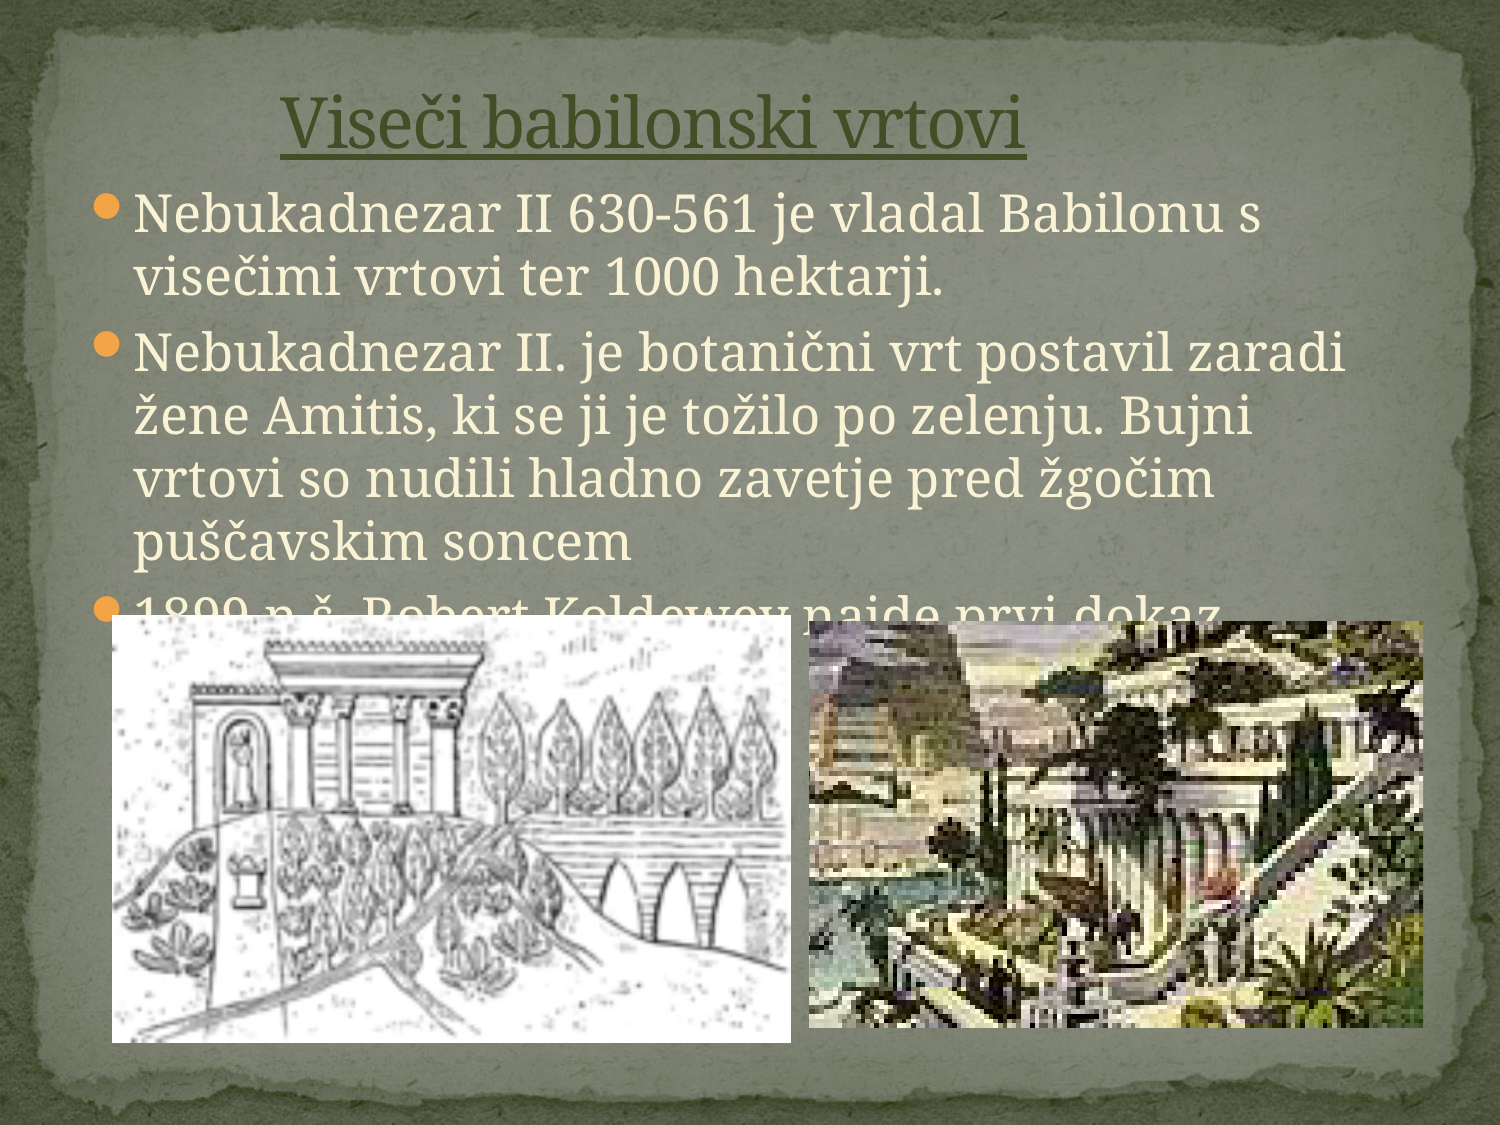

Viseči babilonski vrtovi
# Nebukadnezar II 630-561 je vladal Babilonu s visečimi vrtovi ter 1000 hektarji.
Nebukadnezar II. je botanični vrt postavil zaradi žene Amitis, ki se ji je tožilo po zelenju. Bujni vrtovi so nudili hladno zavetje pred žgočim puščavskim soncem
1899 n.š. Robert Koldewey najde prvi dokaz.